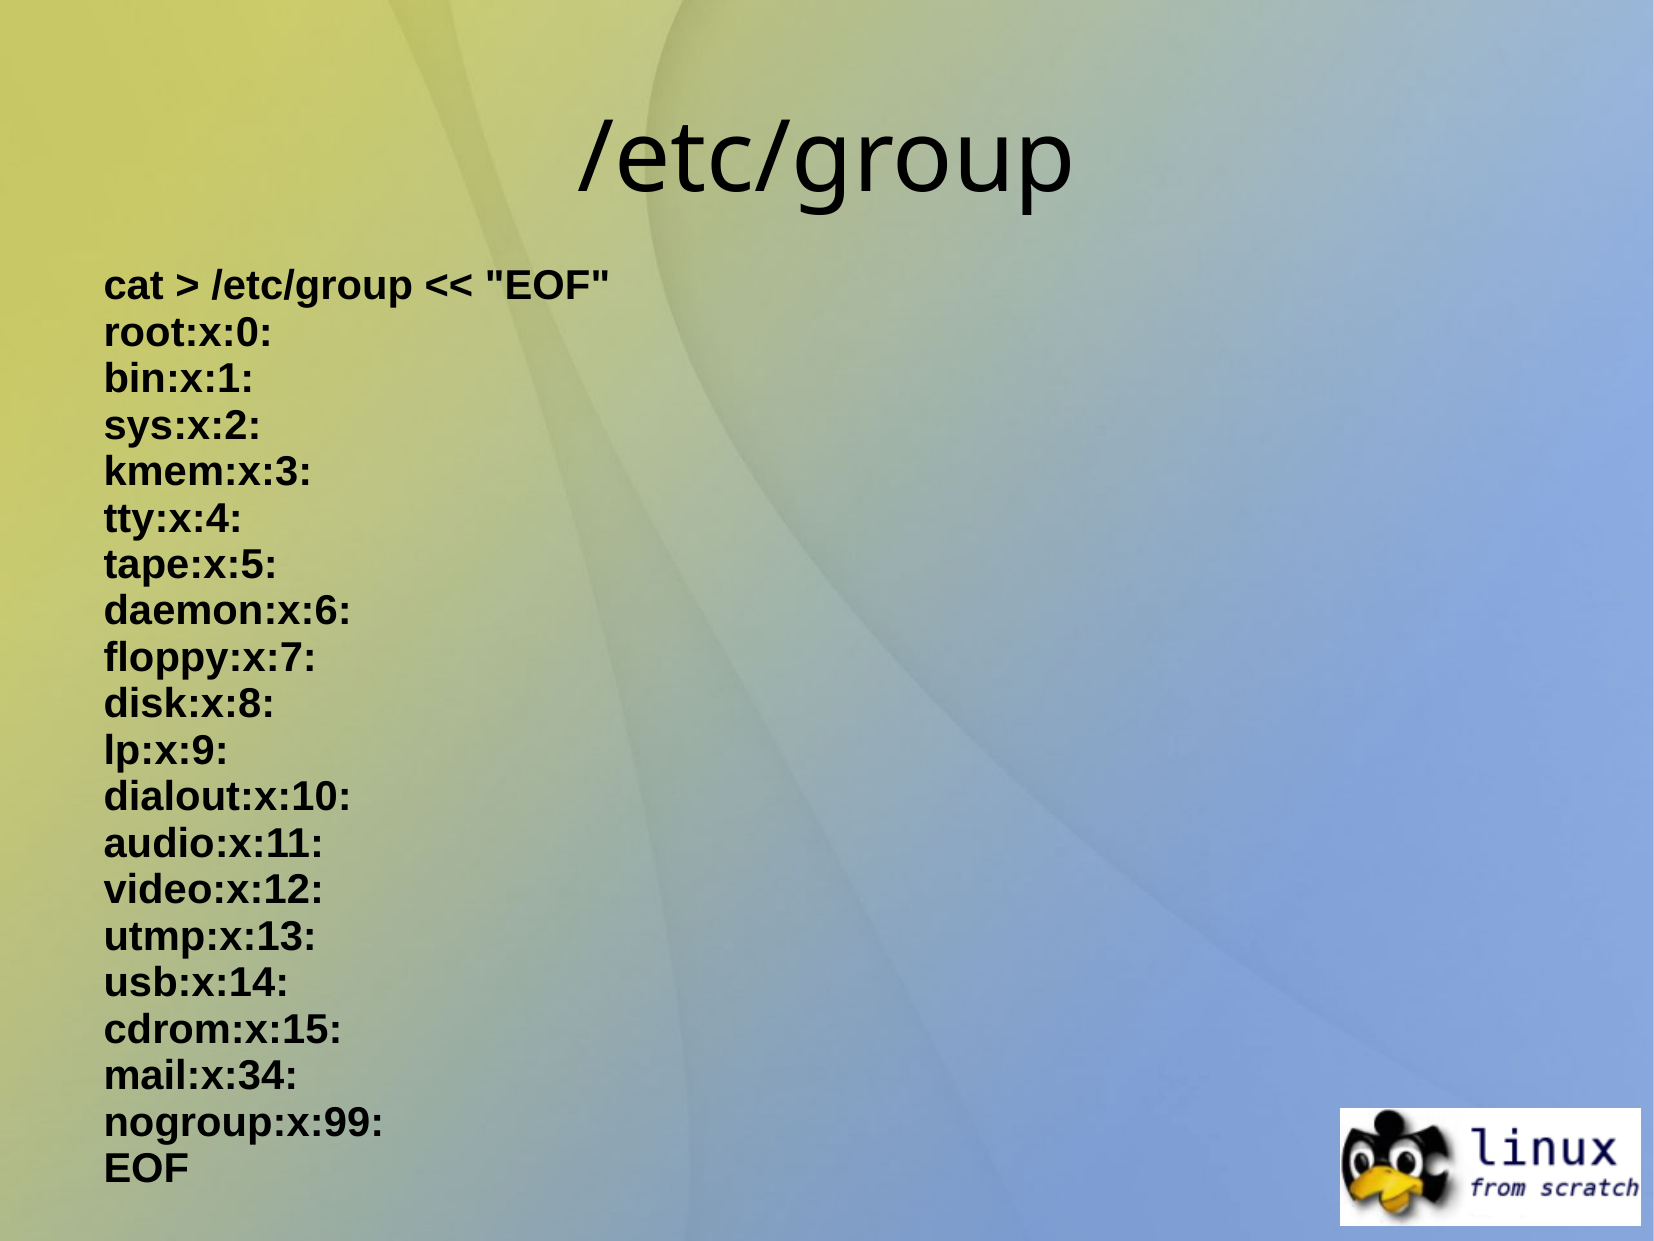

# /etc/group
cat > /etc/group << "EOF"
root:x:0:
bin:x:1:
sys:x:2:
kmem:x:3:
tty:x:4:
tape:x:5:
daemon:x:6:
floppy:x:7:
disk:x:8:
lp:x:9:
dialout:x:10:
audio:x:11:
video:x:12:
utmp:x:13:
usb:x:14:
cdrom:x:15:
mail:x:34:
nogroup:x:99:
EOF